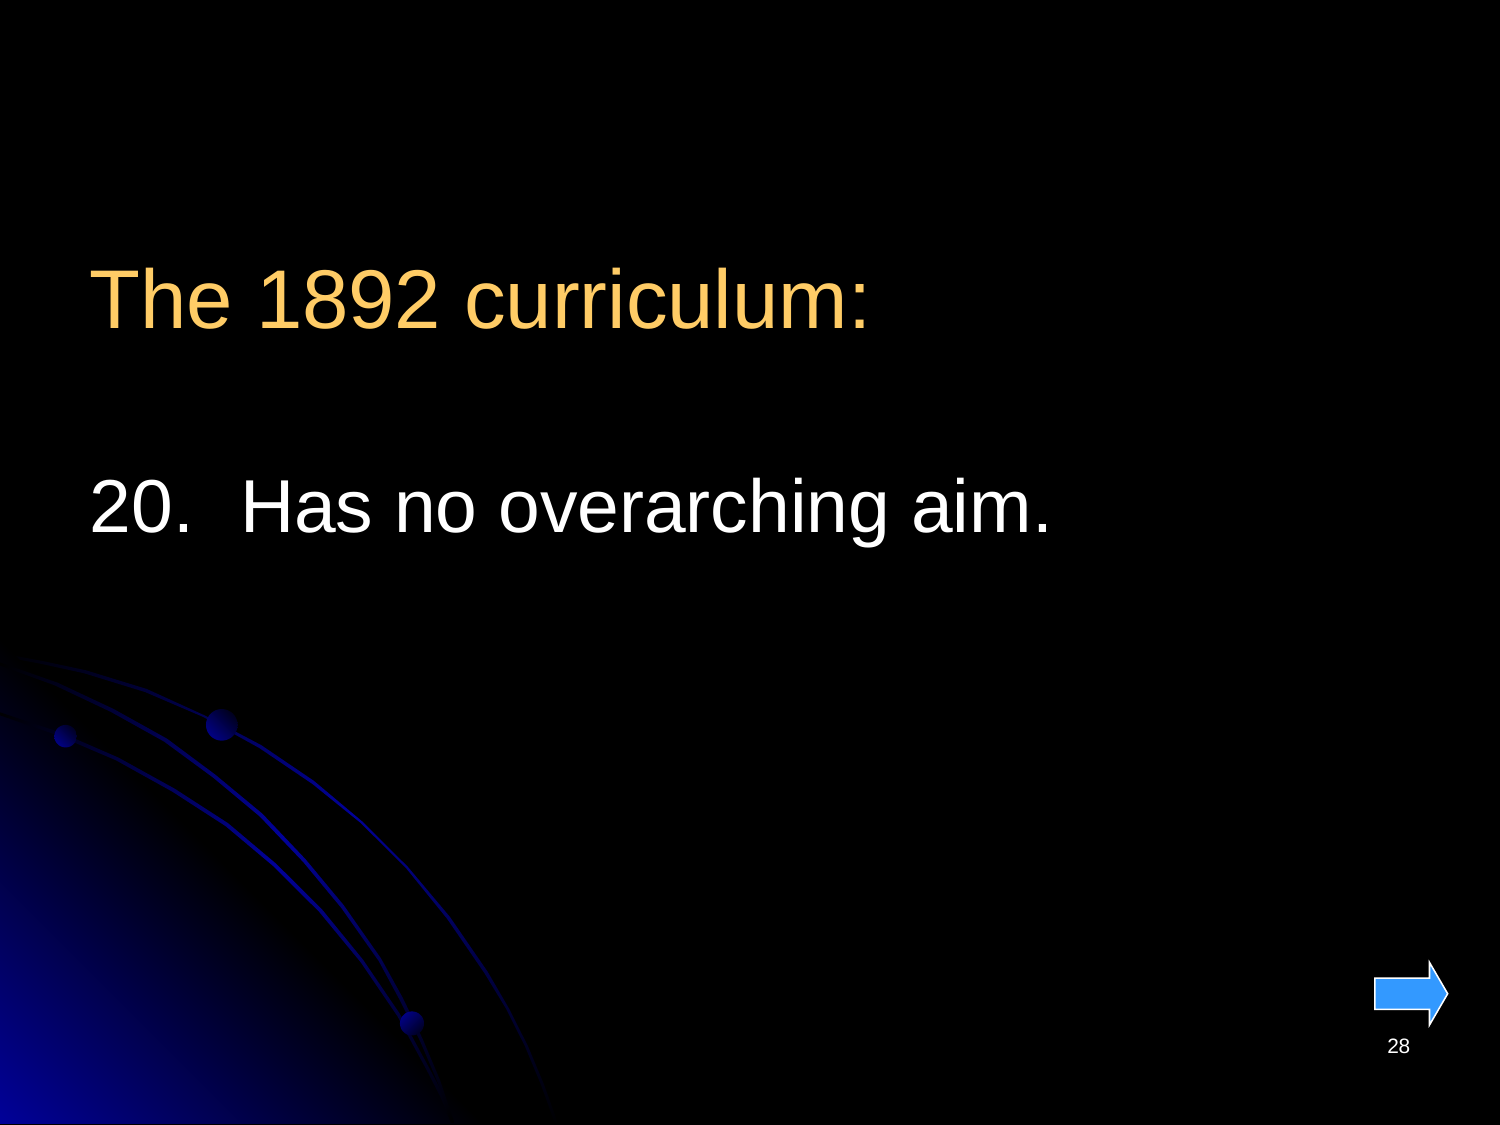

The 1892 curriculum:
20.	Has no overarching aim.
28